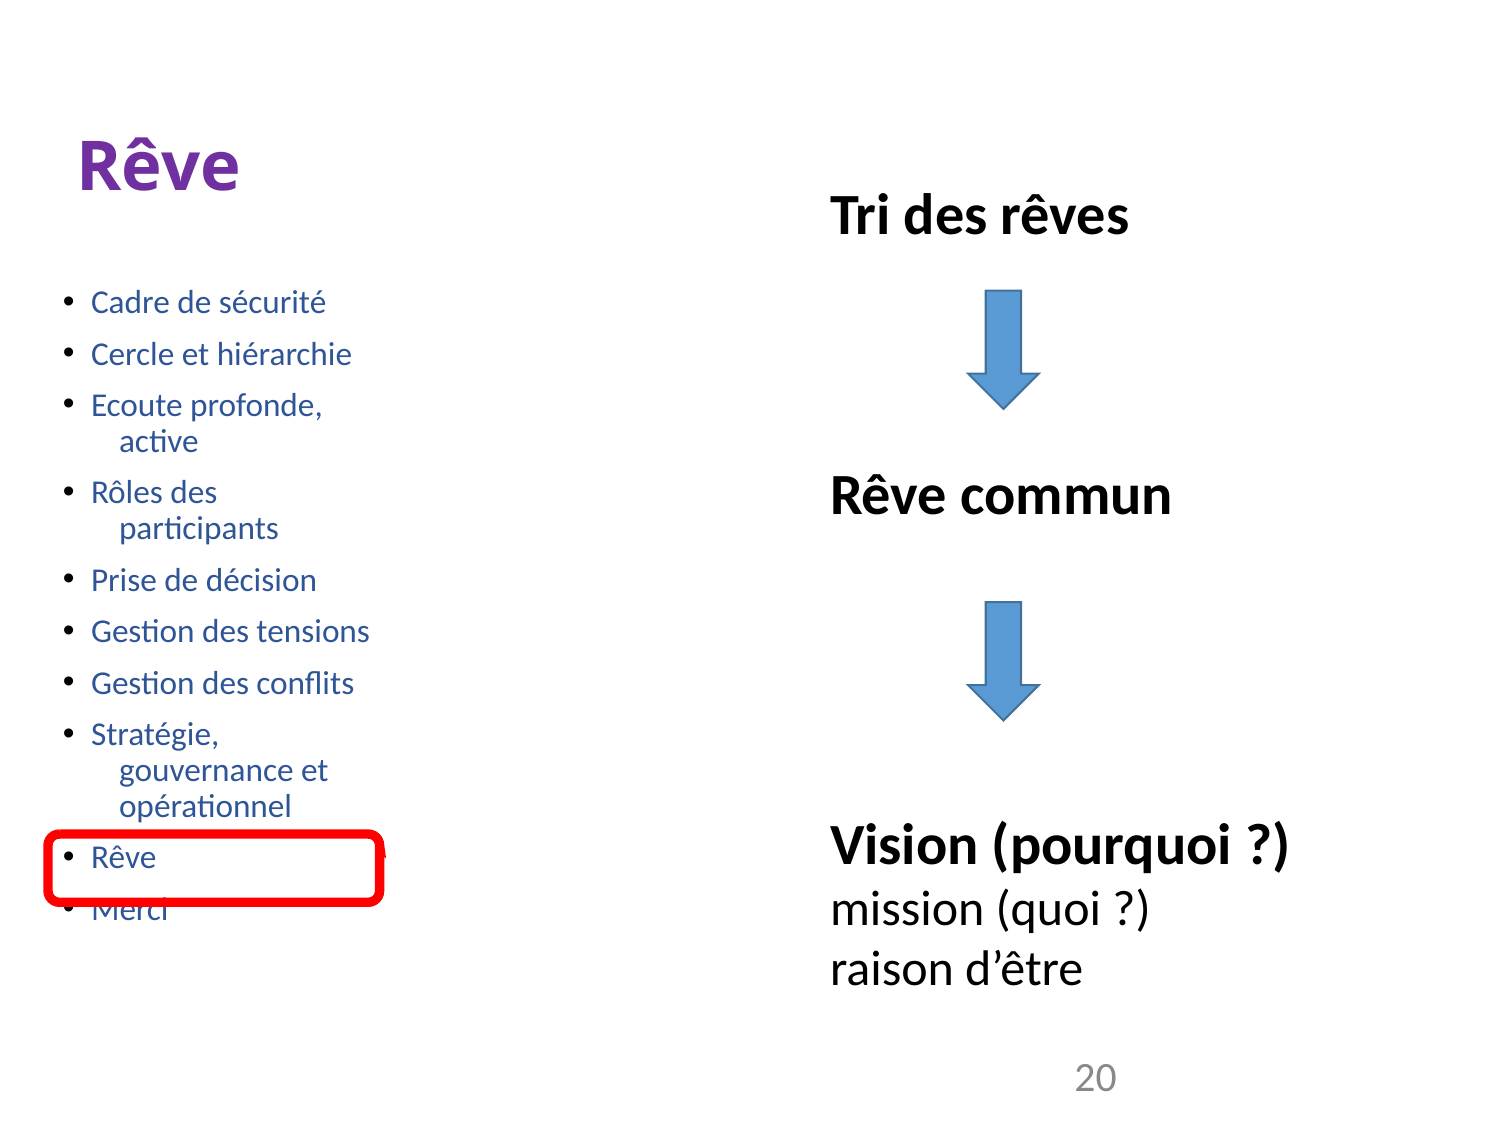

# Rêve
Tri des rêves
Rêve commun
Vision (pourquoi ?)
mission (quoi ?)
raison d’être
Cadre de sécurité
Cercle et hiérarchie
Ecoute profonde, active
Rôles des participants
Prise de décision
Gestion des tensions
Gestion des conflits
Stratégie, gouvernance et opérationnel
Rêve
Merci